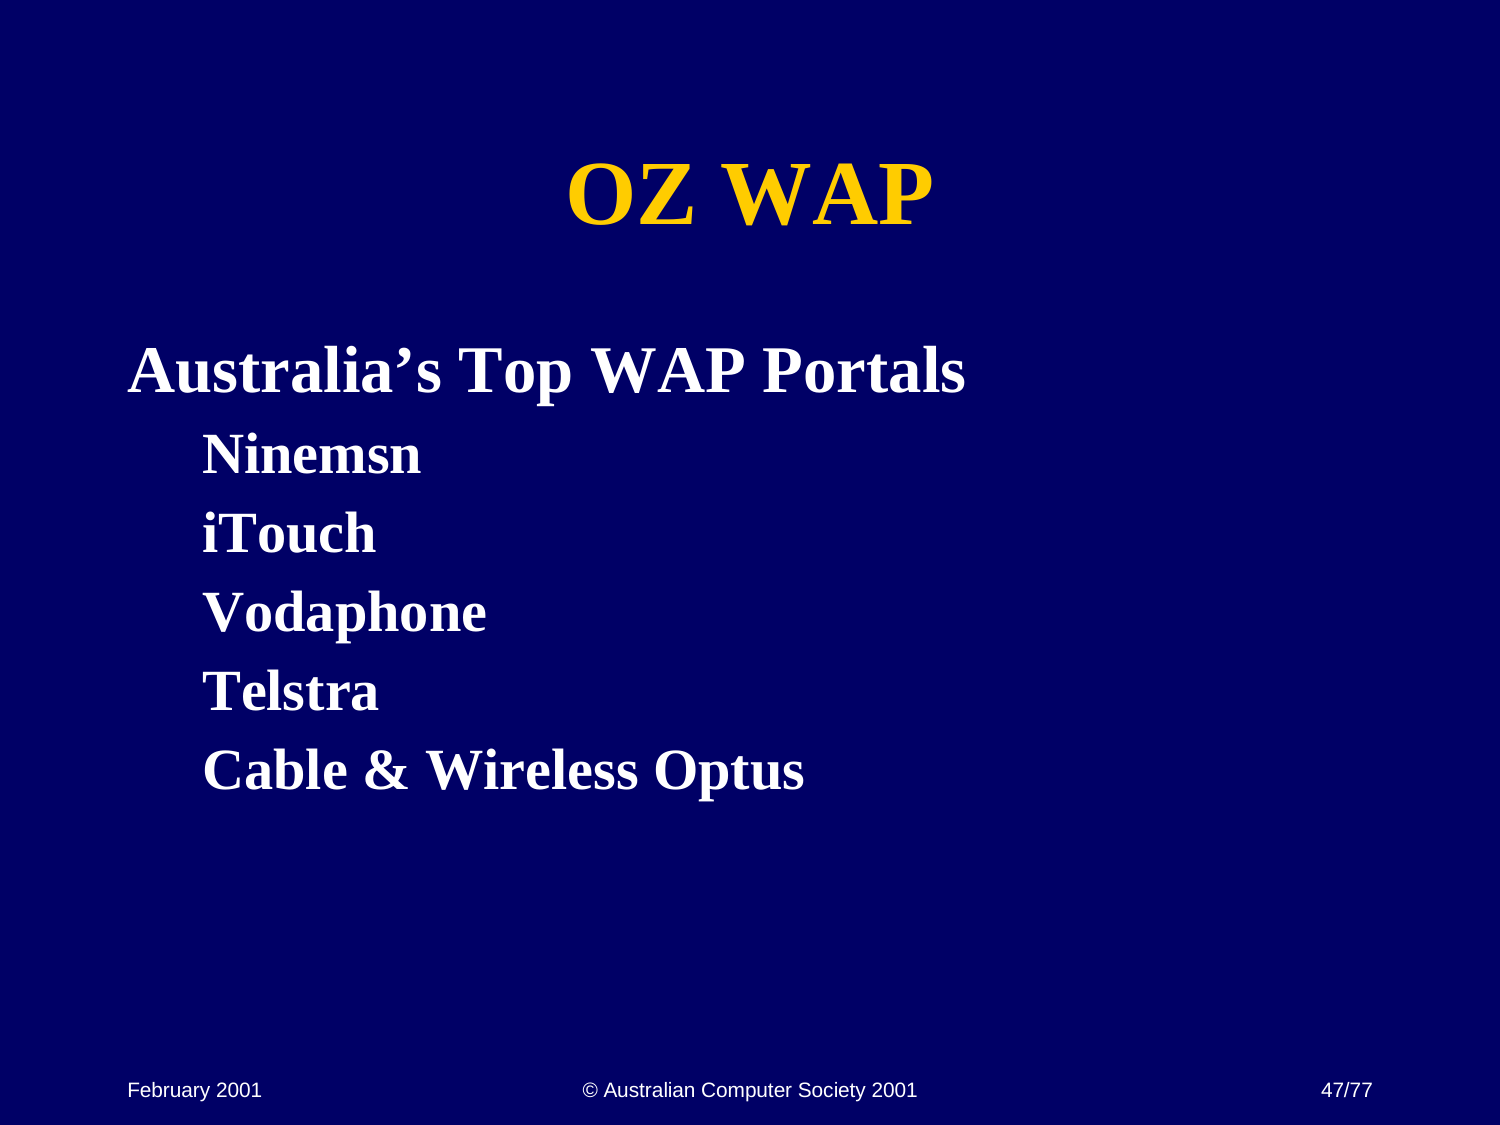

# OZ WAP
Australia’s Top WAP Portals
Ninemsn
iTouch
Vodaphone
Telstra
Cable & Wireless Optus
February 2001
© Australian Computer Society 2001
47